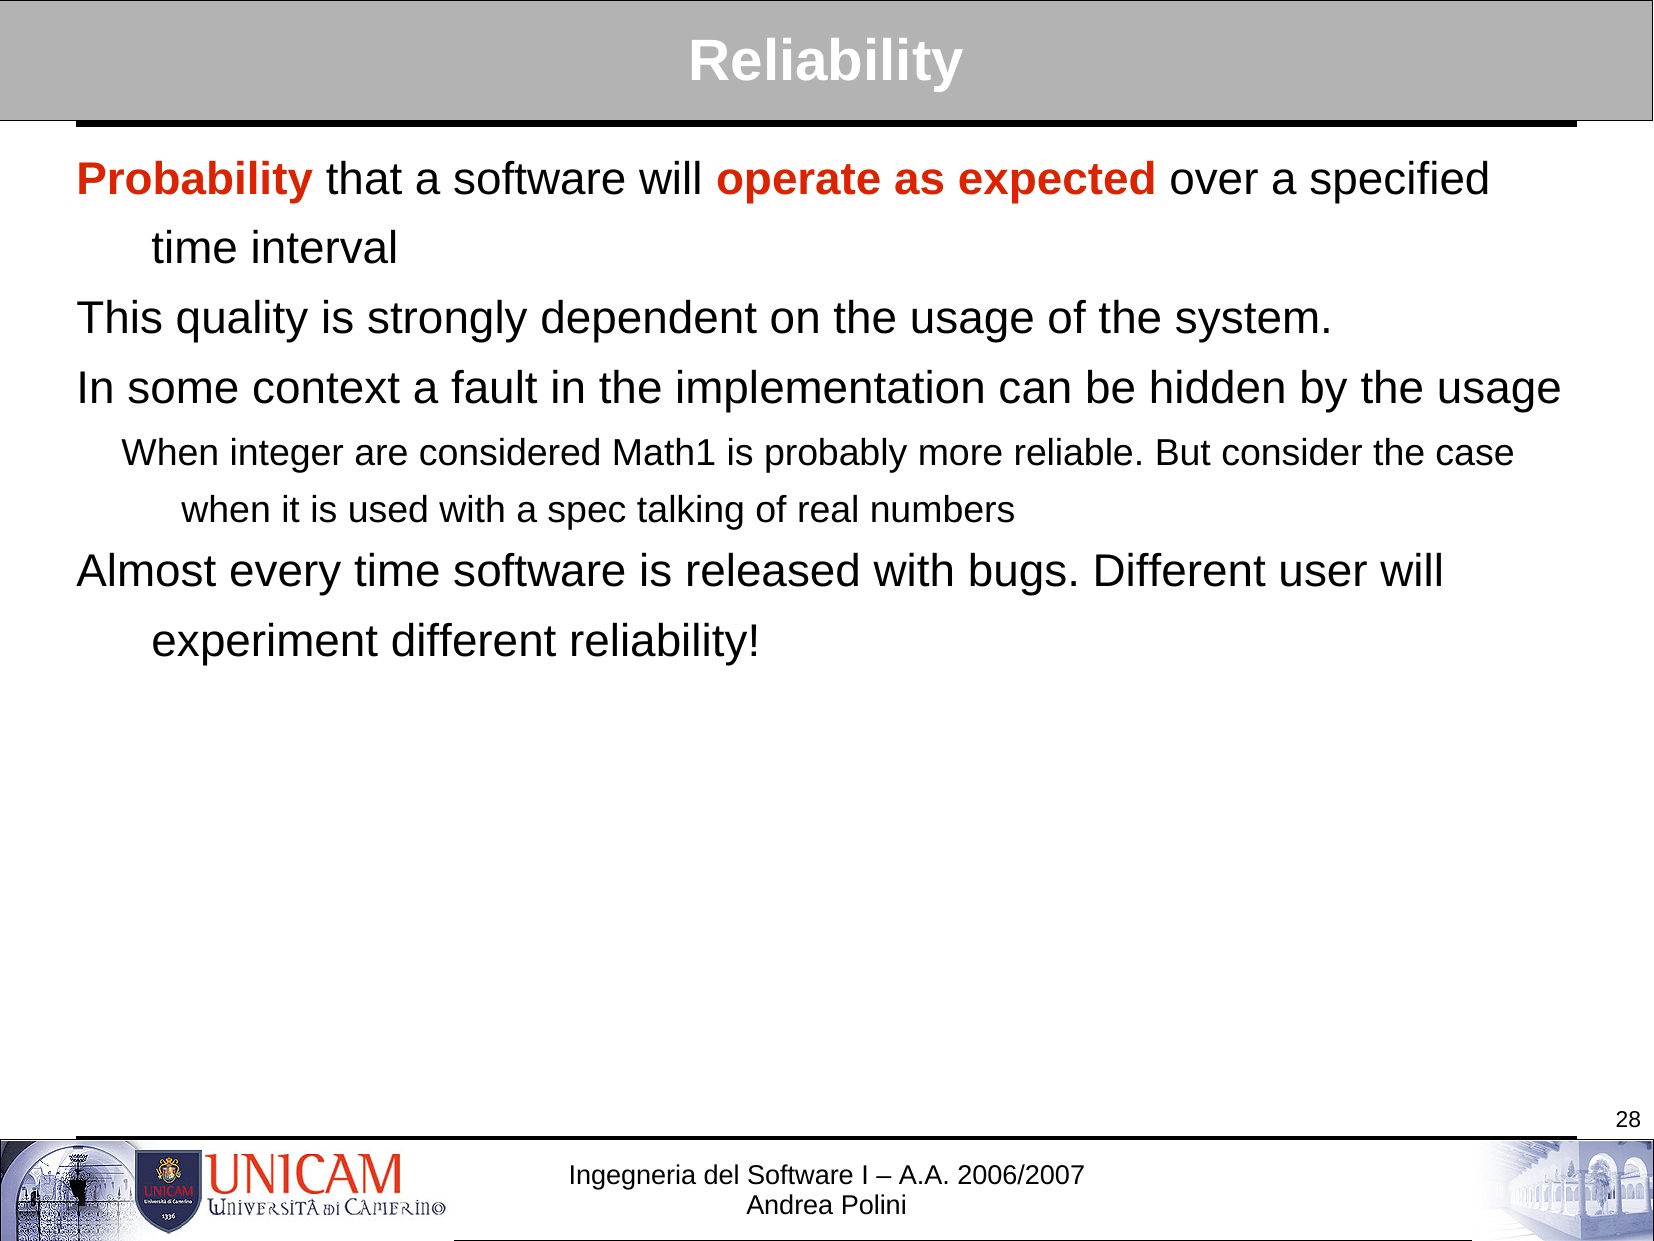

# Reliability
Probability that a software will operate as expected over a specified time interval
This quality is strongly dependent on the usage of the system.
In some context a fault in the implementation can be hidden by the usage
When integer are considered Math1 is probably more reliable. But consider the case when it is used with a spec talking of real numbers
Almost every time software is released with bugs. Different user will experiment different reliability!
28